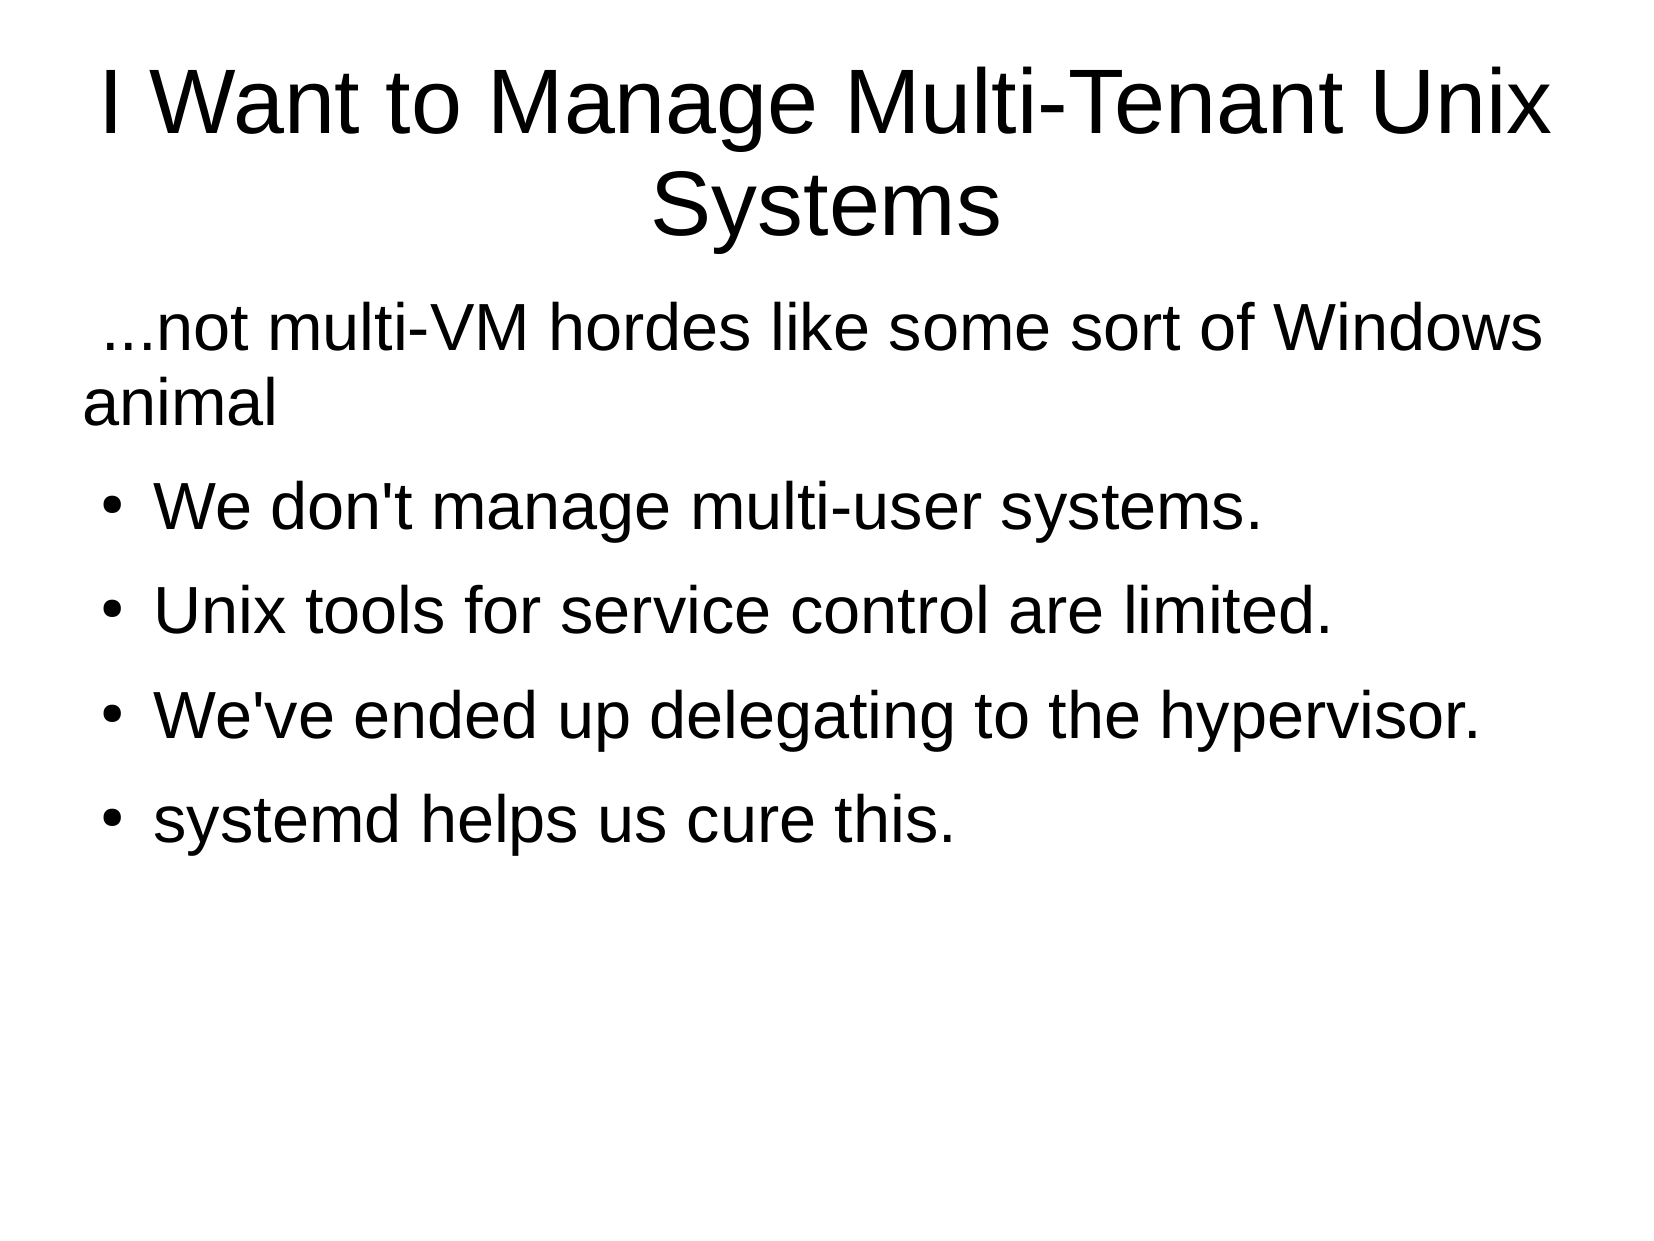

# I Want to Manage Multi-Tenant Unix Systems
 ...not multi-VM hordes like some sort of Windows animal
We don't manage multi-user systems.
Unix tools for service control are limited.
We've ended up delegating to the hypervisor.
systemd helps us cure this.